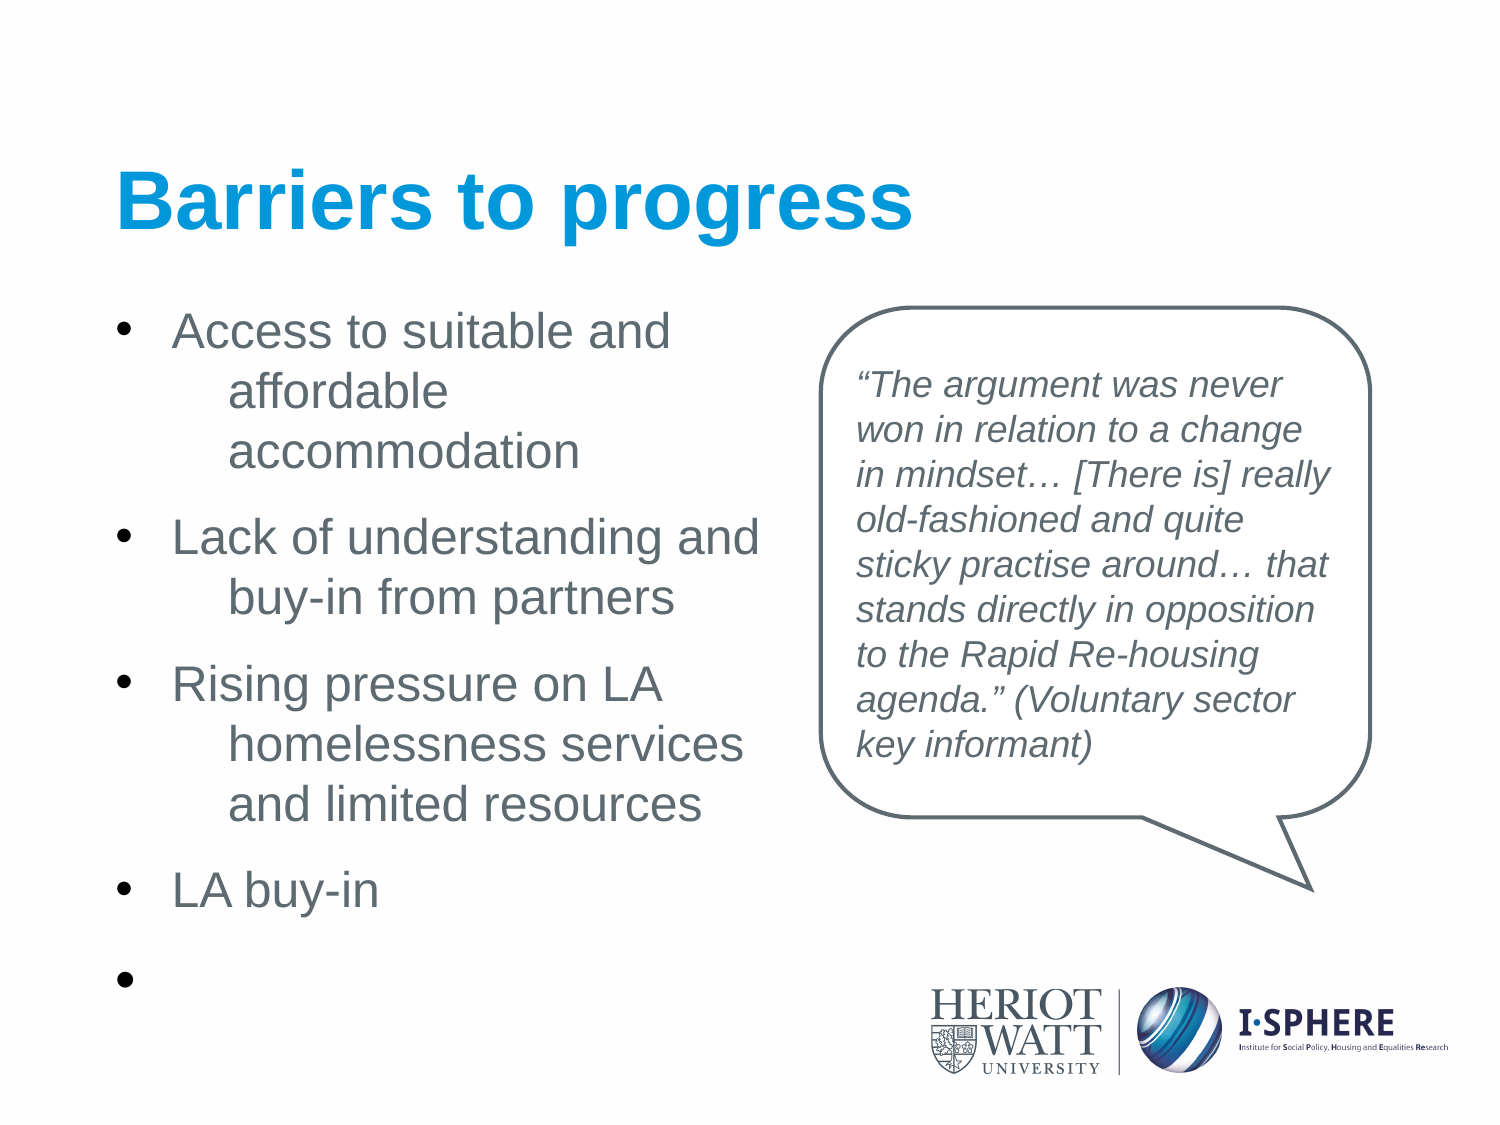

# Barriers to progress
Access to suitable and affordable accommodation
Lack of understanding and buy-in from partners
Rising pressure on LA homelessness services and limited resources
LA buy-in
“The argument was never won in relation to a change in mindset… [There is] really old-fashioned and quite sticky practise around… that stands directly in opposition to the Rapid Re-housing agenda.” (Voluntary sector key informant)